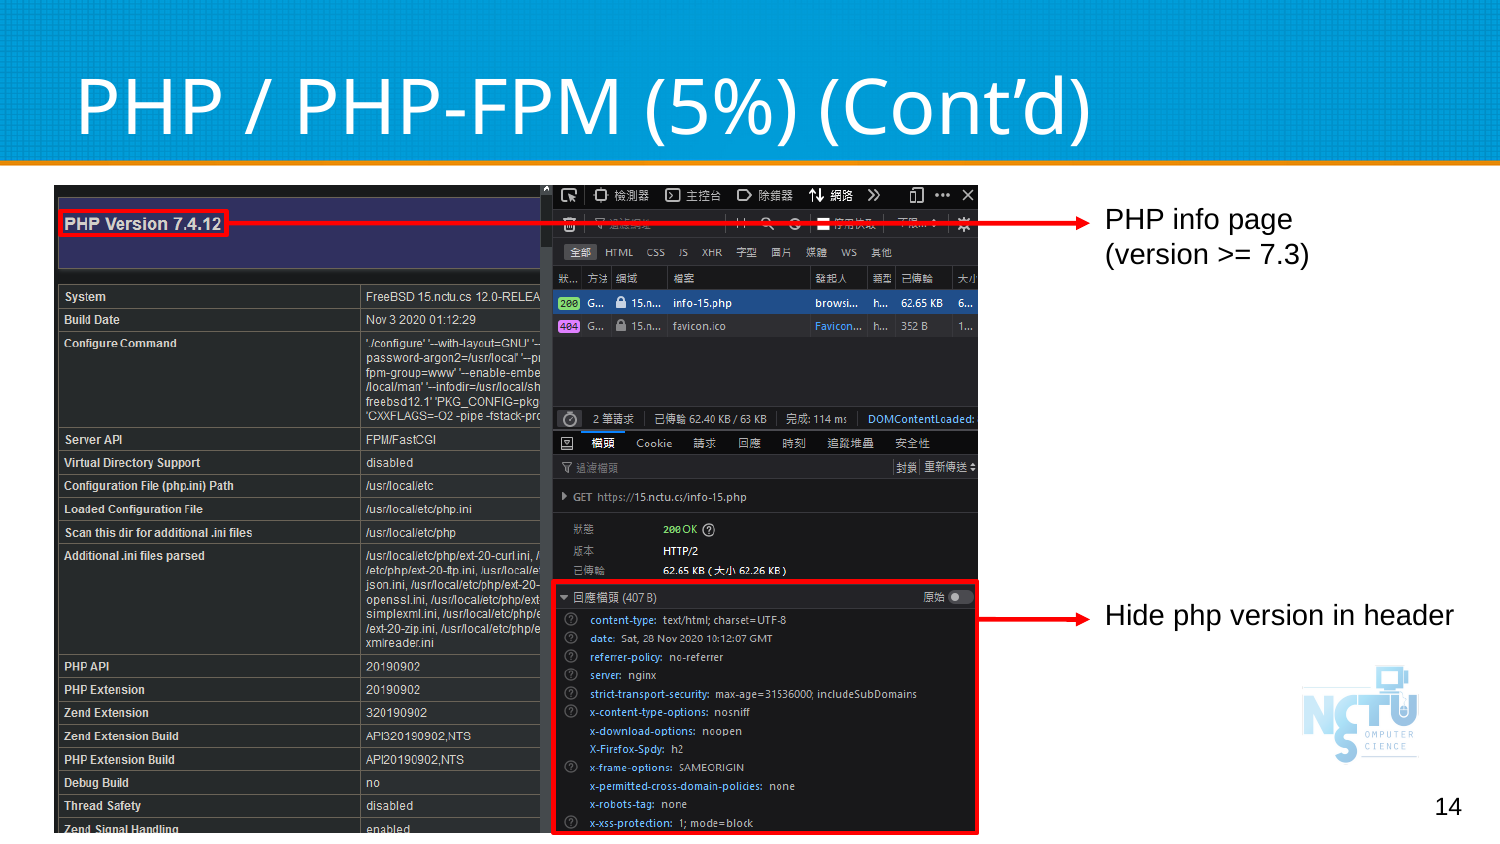

# PHP / PHP-FPM (5%) (Cont’d)
PHP info page
(version >= 7.3)
Hide php version in header